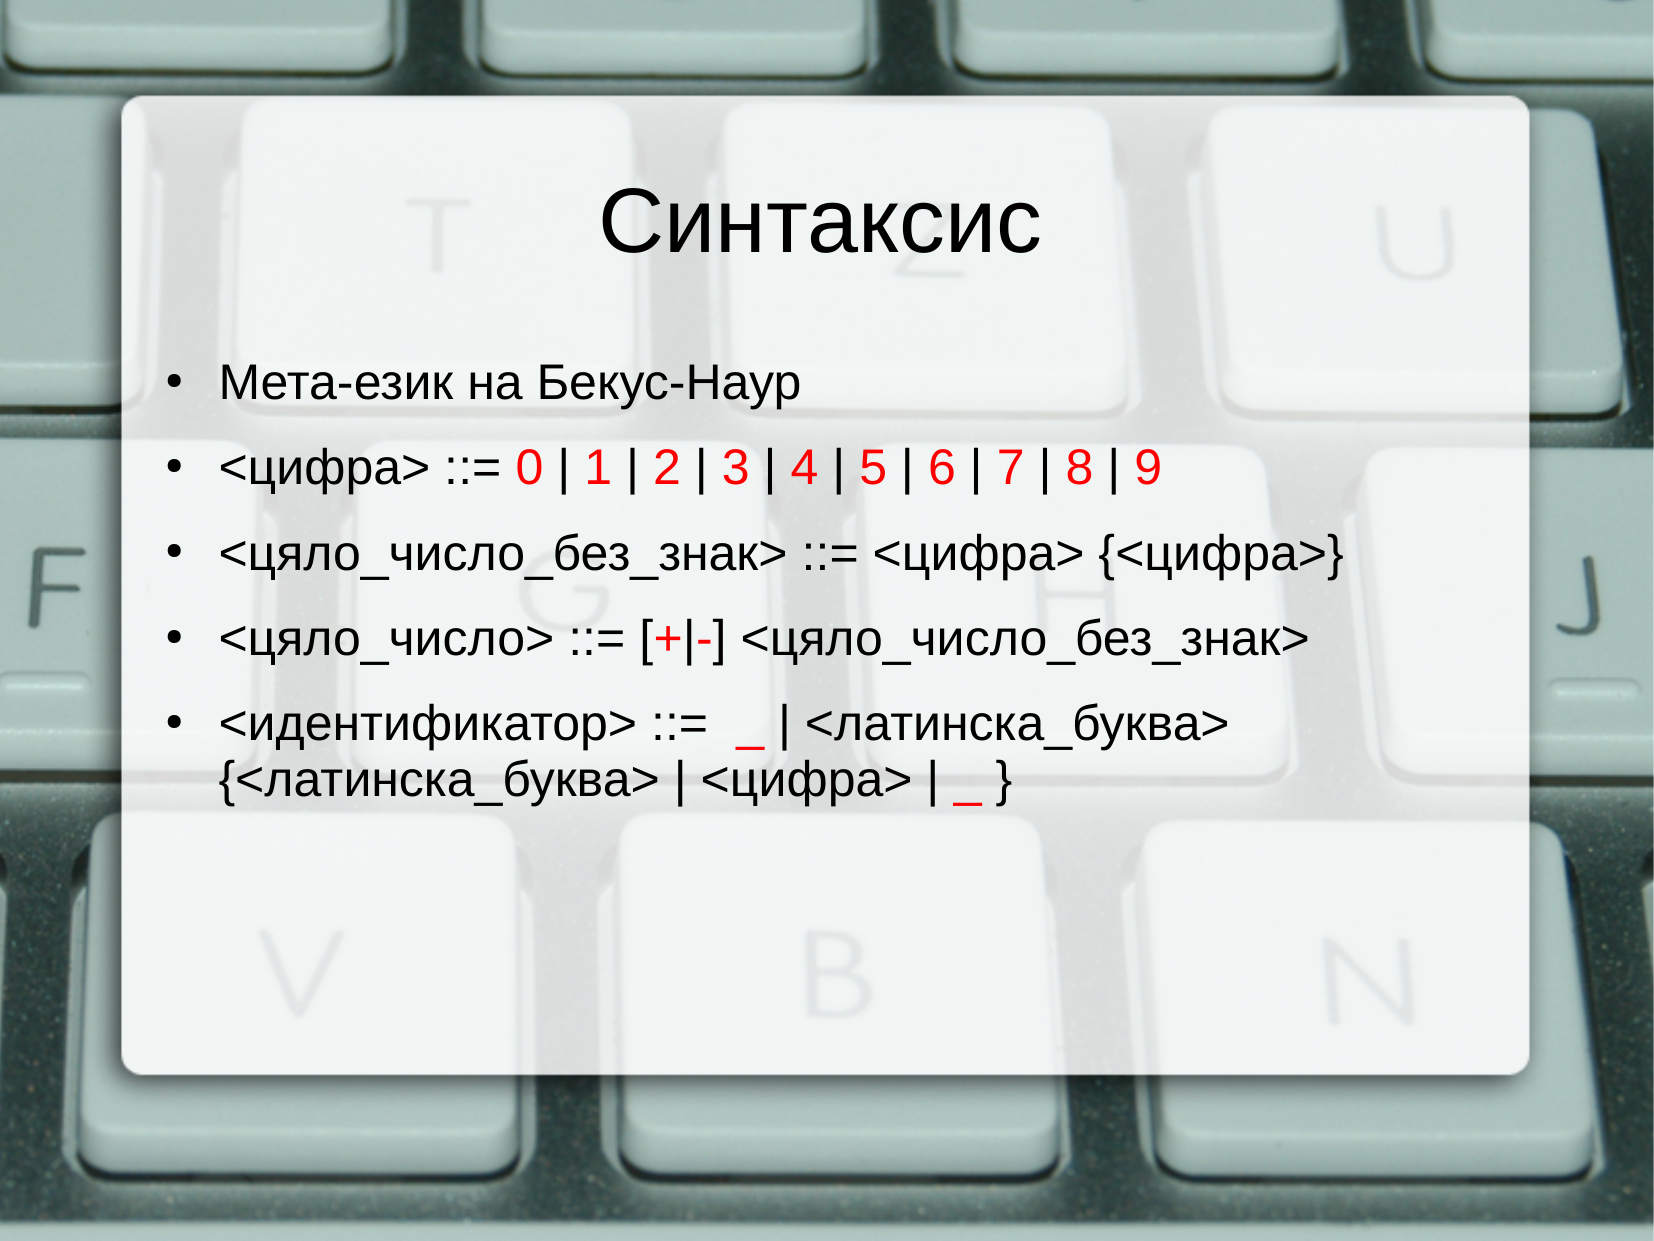

# Синтаксис
Мета-език на Бекус-Наур
<цифра> ::= 0 | 1 | 2 | 3 | 4 | 5 | 6 | 7 | 8 | 9
<цяло_число_без_знак> ::= <цифра> {<цифра>}
<цяло_число> ::= [+|-] <цяло_число_без_знак>
<идентификатор> ::= _ | <латинска_буква> {<латинска_буква> | <цифра> | _ }